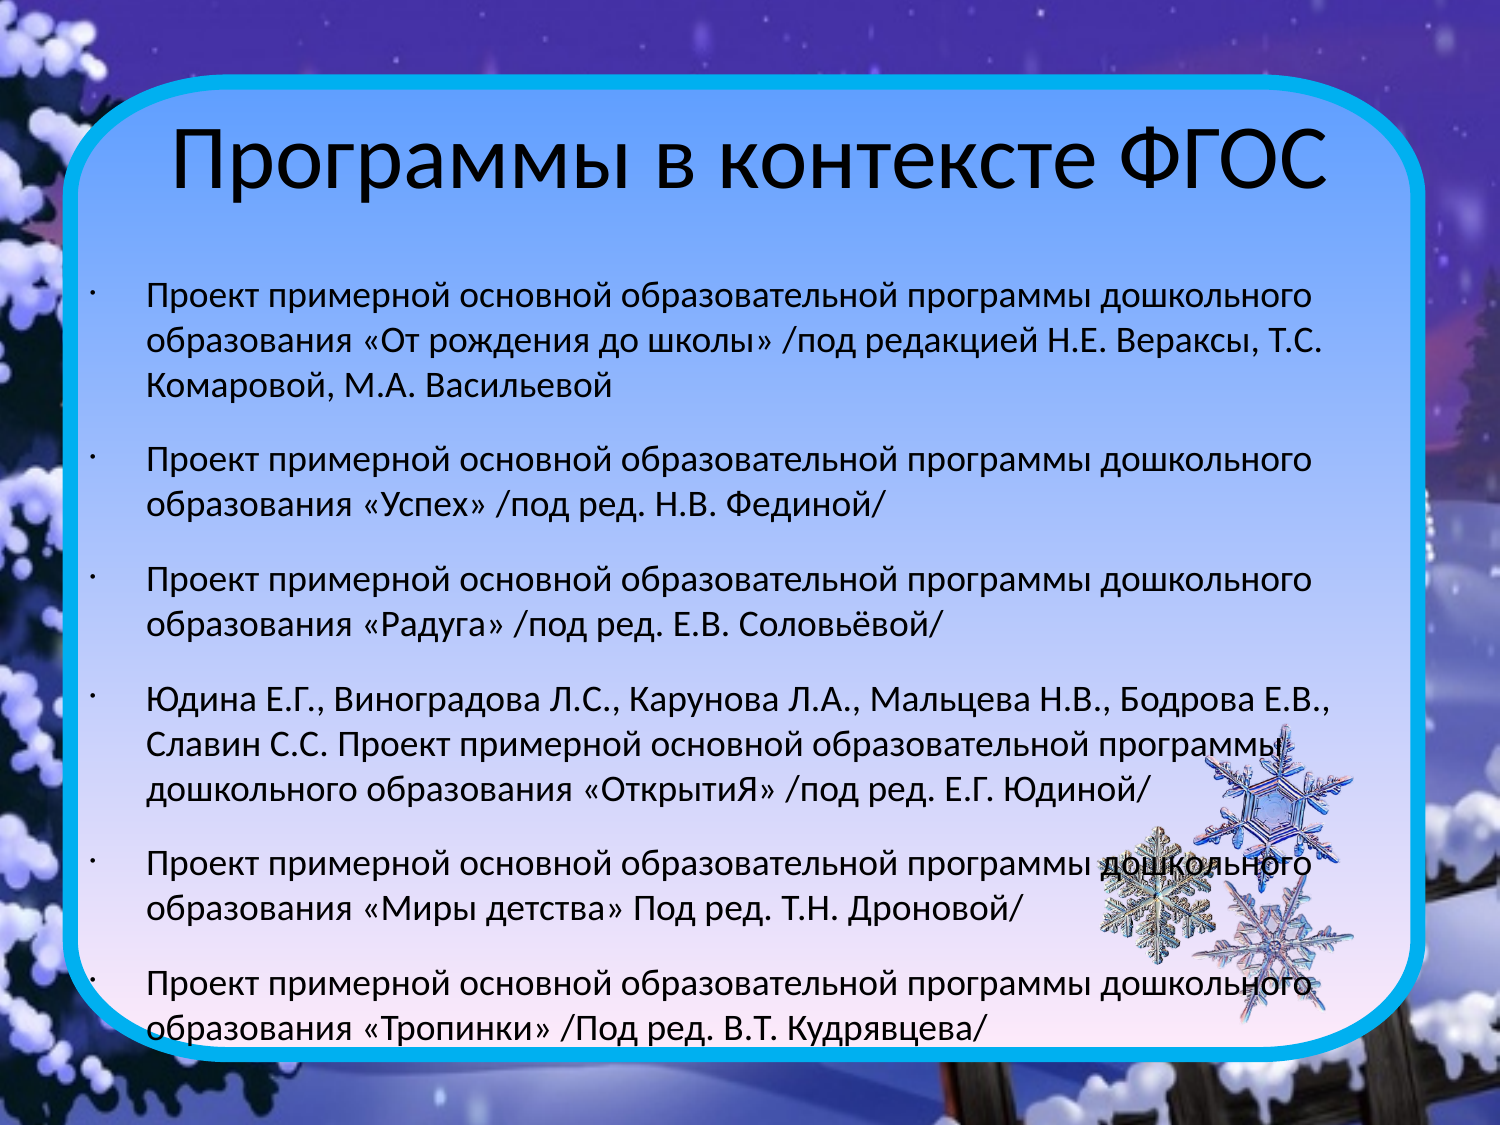

# Программы в контексте ФГОС
Проект примерной основной образовательной программы дошкольного образования «От рождения до школы» /под редакцией Н.Е. Вераксы, Т.С. Комаровой, М.А. Васильевой
Проект примерной основной образовательной программы дошкольного образования «Успех» /под ред. Н.В. Фединой/
Проект примерной основной образовательной программы дошкольного образования «Радуга» /под ред. Е.В. Соловьёвой/
Юдина Е.Г., Виноградова Л.С., Карунова Л.А., Мальцева Н.В., Бодрова Е.В., Славин С.С. Проект примерной основной образовательной программы дошкольного образования «ОткрытиЯ» /под ред. Е.Г. Юдиной/
Проект примерной основной образовательной программы дошкольного образования «Миры детства» Под ред. Т.Н. Дроновой/
Проект примерной основной образовательной программы дошкольного образования «Тропинки» /Под ред. В.Т. Кудрявцева/